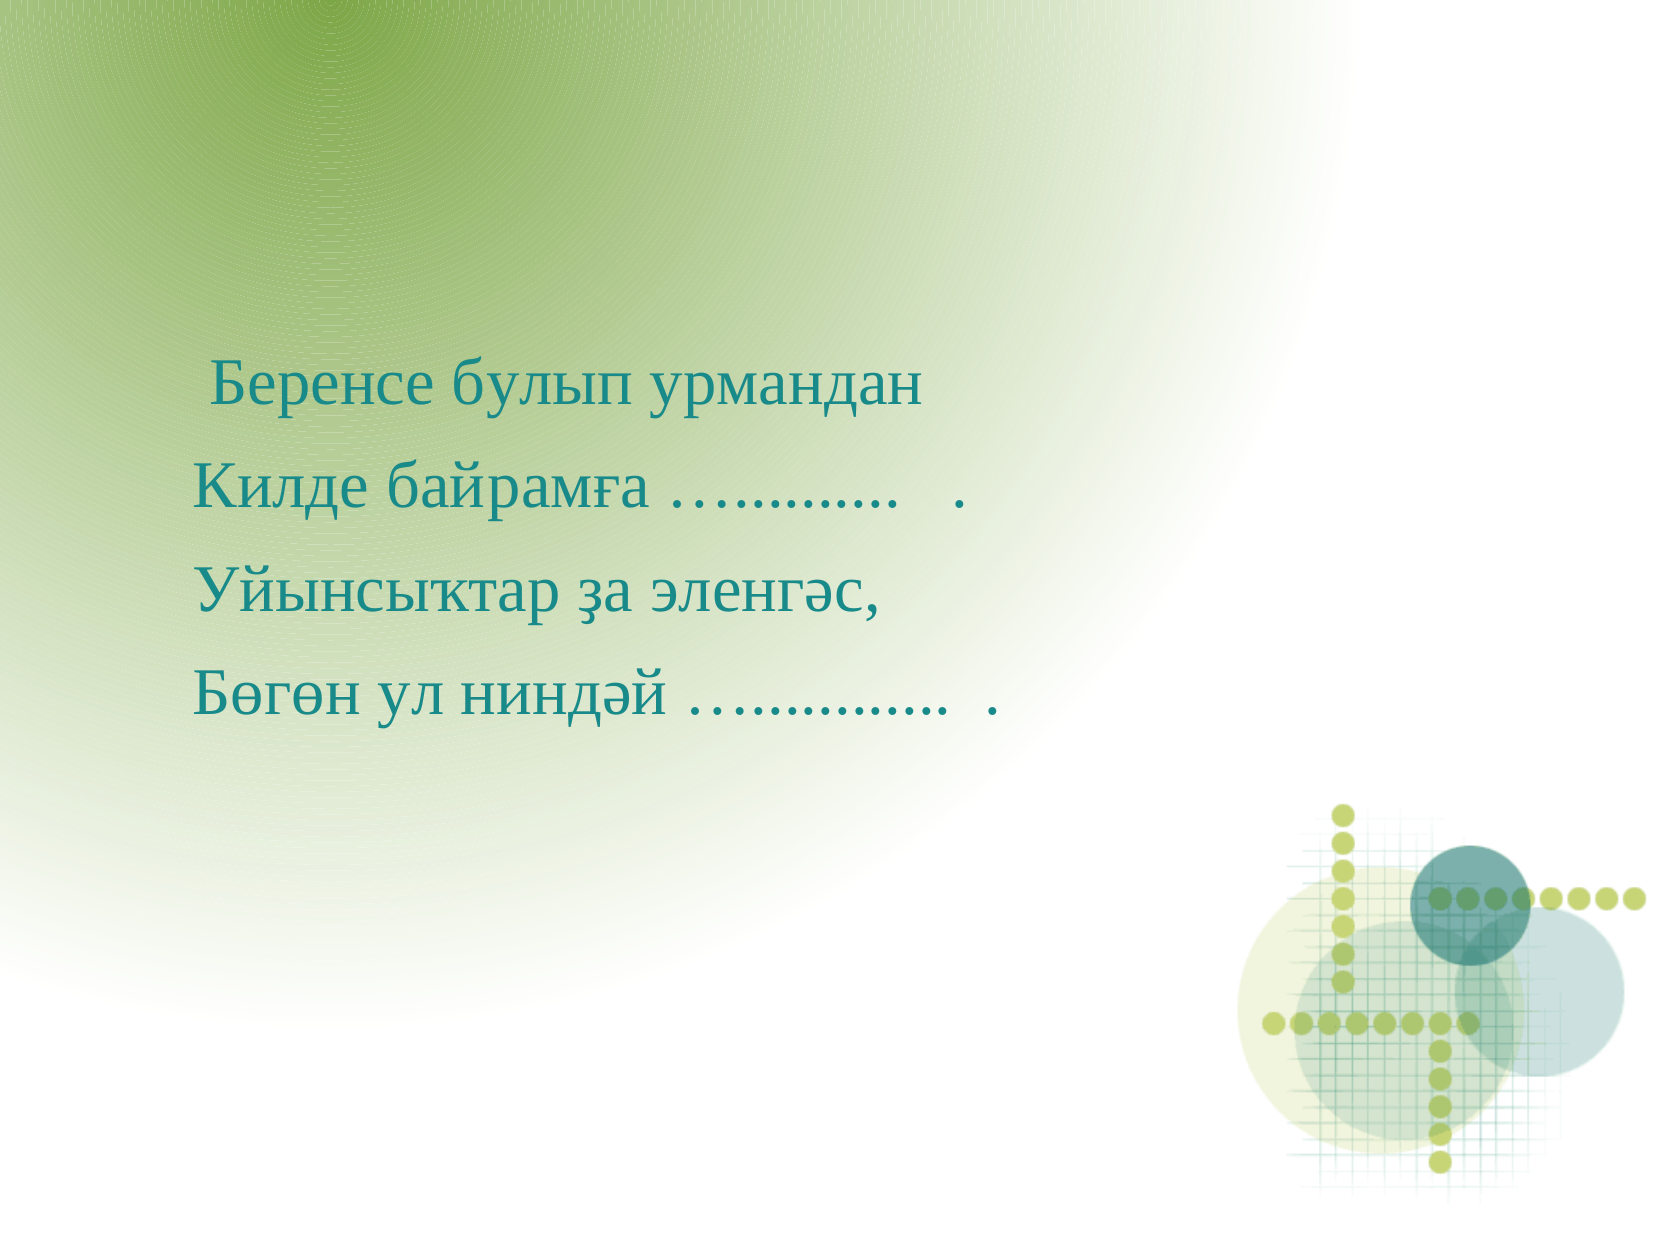

#
 Беренсе булып урмандан
Килде бай	рамға ….......... .
Уйынсыҡтар ҙа эленгәс,
Бөгөн ул ниндәй …............ .